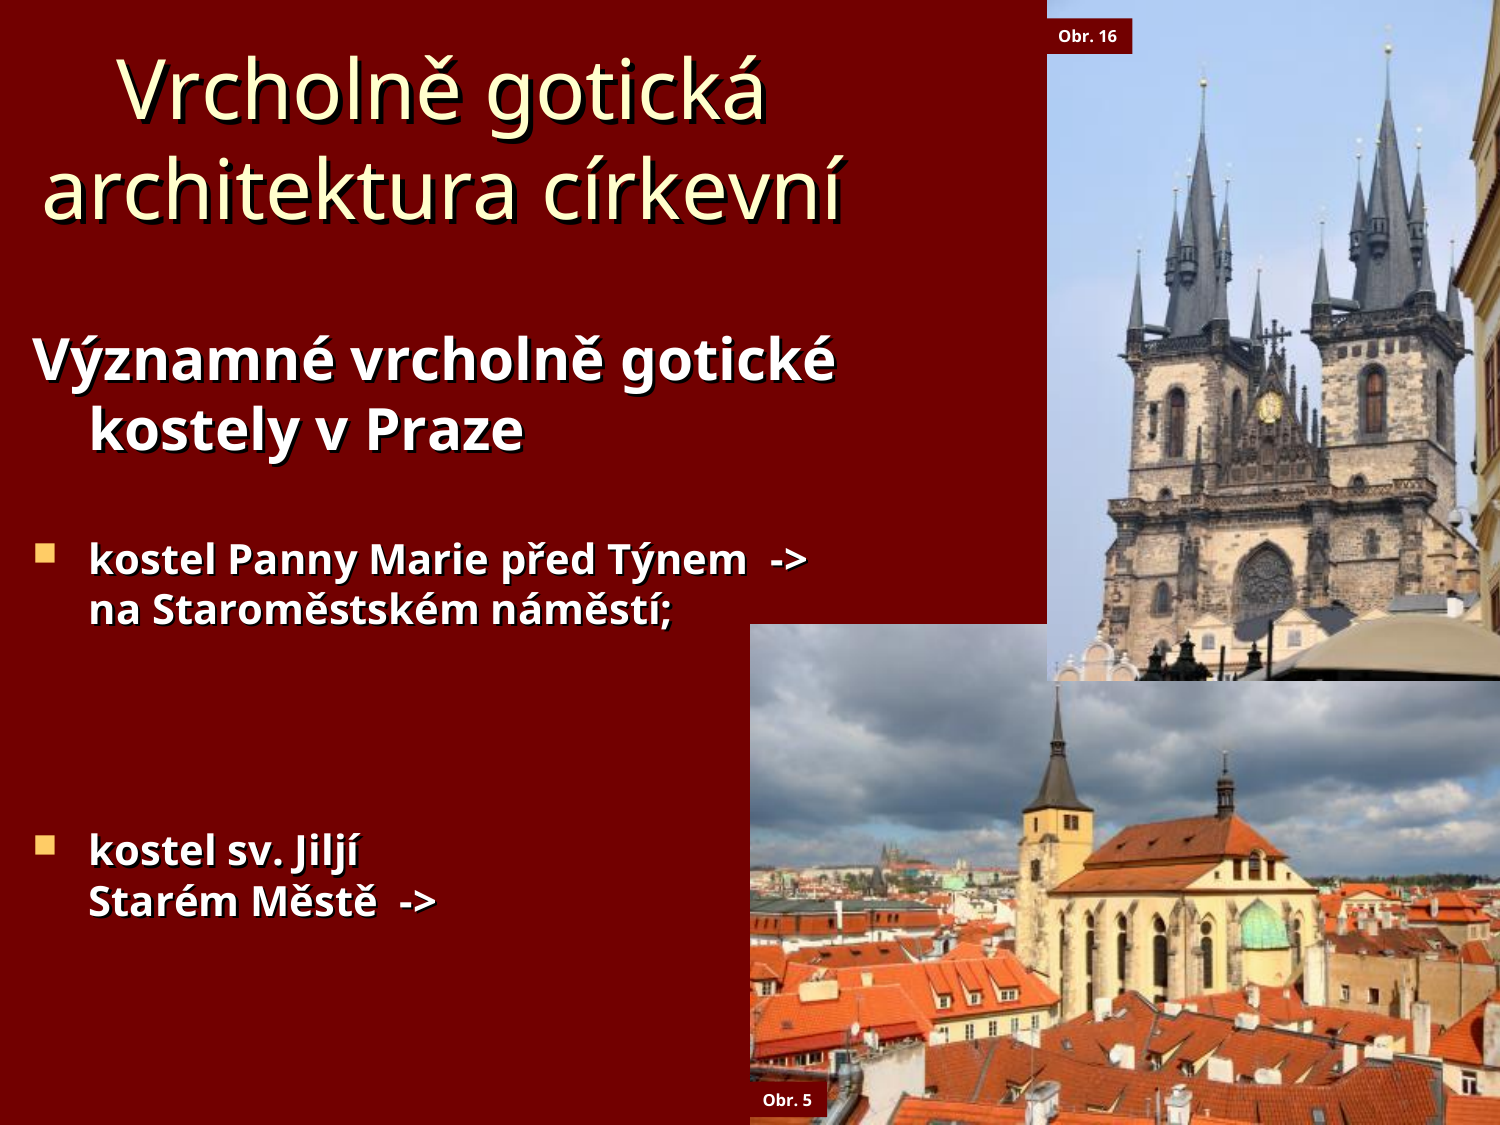

Obr. 16
# Vrcholně gotická architektura církevní
Významné vrcholně gotické kostely v Praze
kostel Panny Marie před Týnem -> na Staroměstském náměstí;
kostel sv. Jiljí na Starém Městě ->
Obr. 5